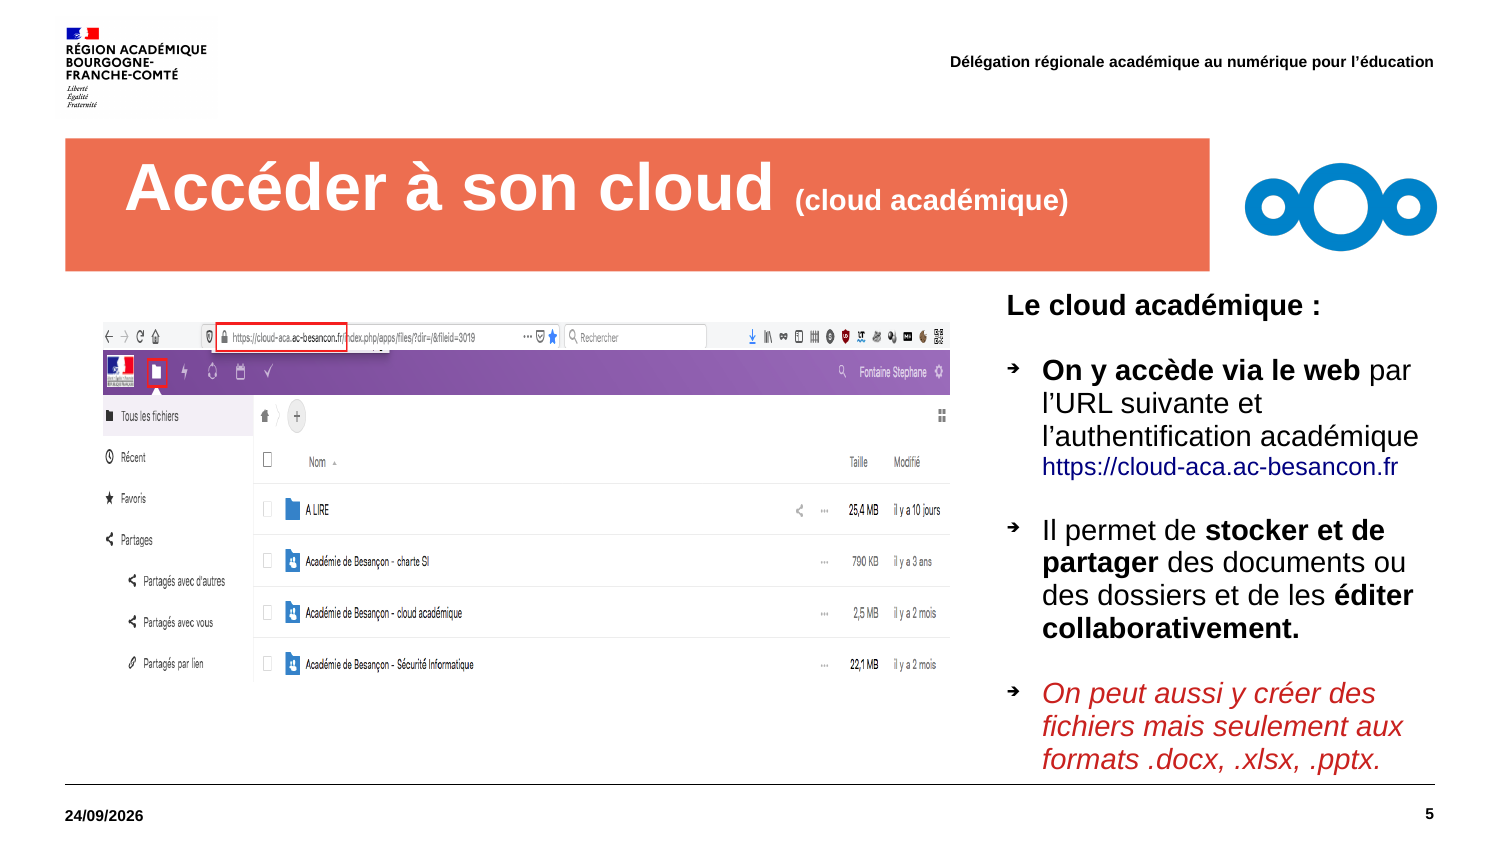

Délégation régionale académique au numérique pour l’éducation
Accéder à son cloud (cloud académique)
Le cloud académique :
On y accède via le web par l’URL suivante et l’authentification académique
https://cloud-aca.ac-besancon.fr
Il permet de stocker et de partager des documents ou des dossiers et de les éditer collaborativement.
On peut aussi y créer des fichiers mais seulement aux formats .docx, .xlsx, .pptx.